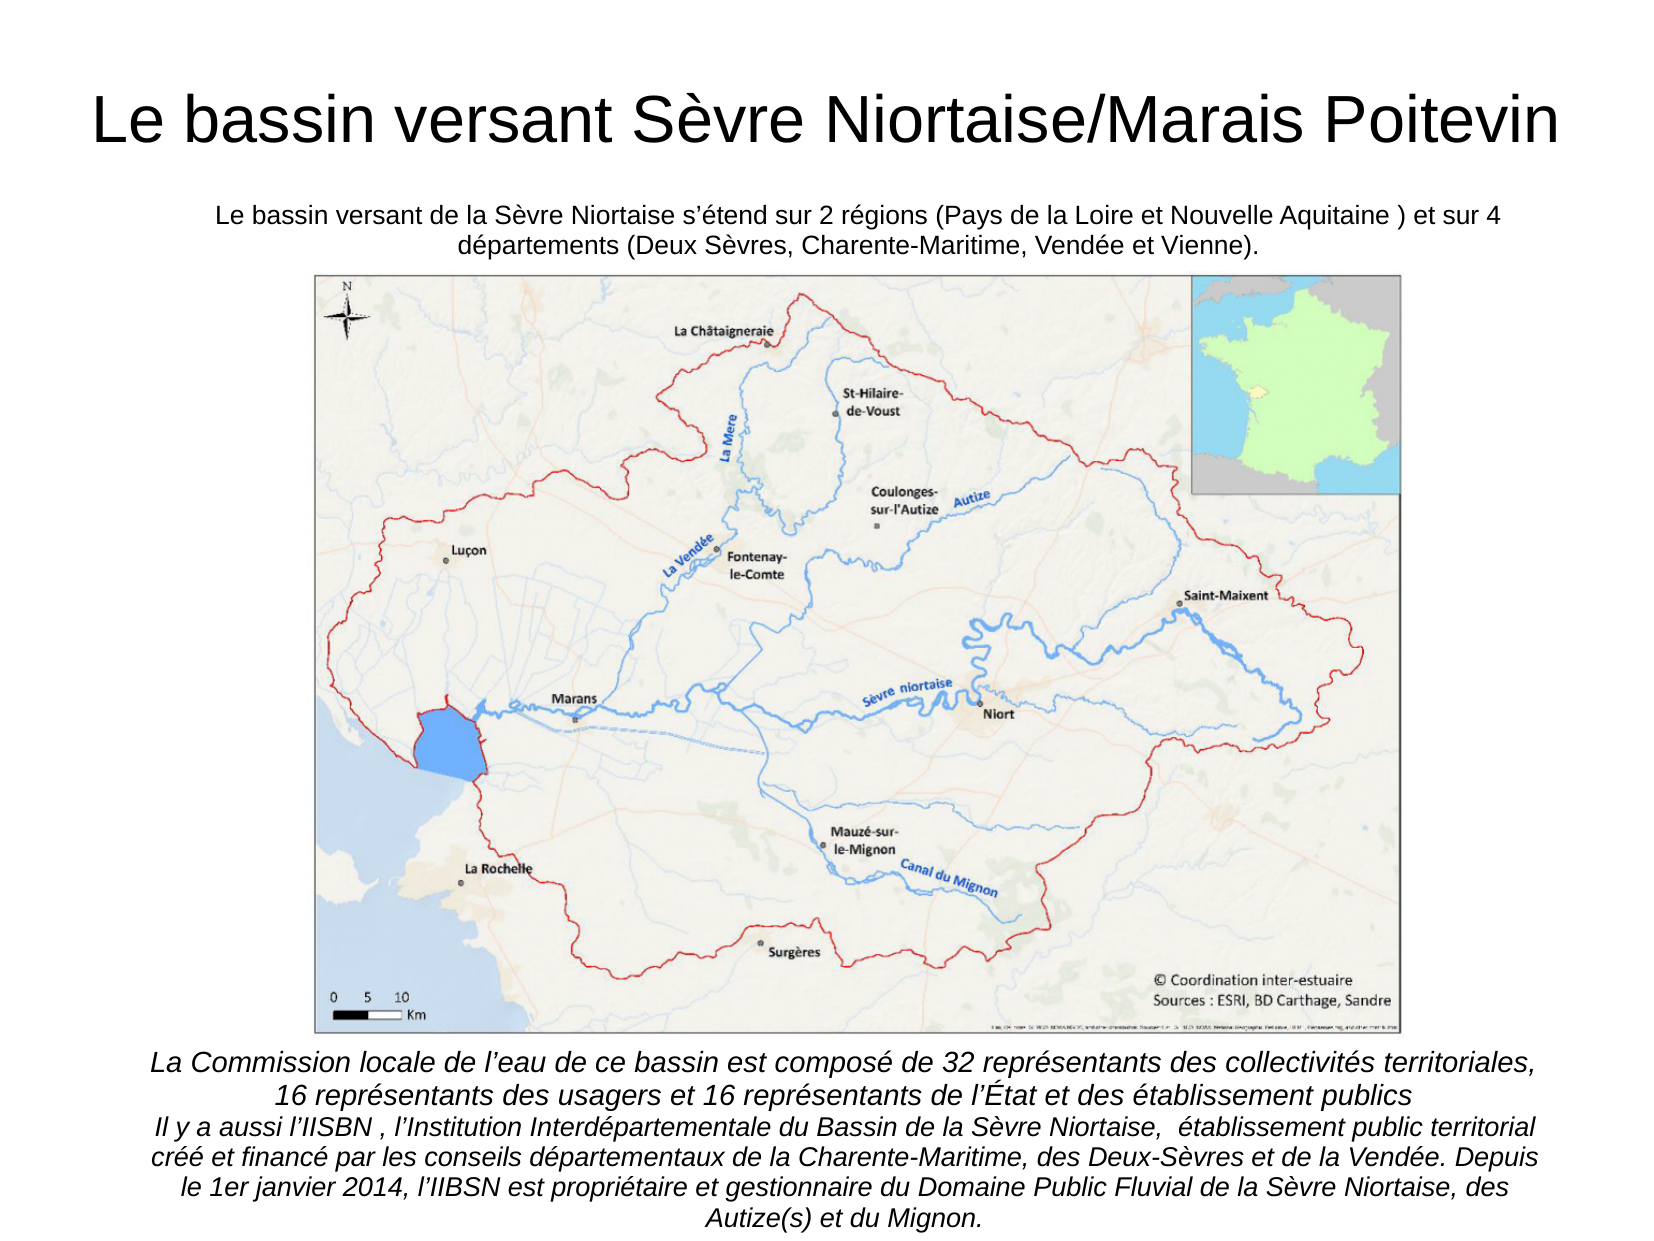

# Le bassin versant Sèvre Niortaise/Marais Poitevin
Le bassin versant de la Sèvre Niortaise s’étend sur 2 régions (Pays de la Loire et Nouvelle Aquitaine ) et sur 4 départements (Deux Sèvres, Charente-Maritime, Vendée et Vienne).
La Commission locale de l’eau de ce bassin est composé de 32 représentants des collectivités territoriales, 16 représentants des usagers et 16 représentants de l’État et des établissement publics
Il y a aussi l’IISBN , l’Institution Interdépartementale du Bassin de la Sèvre Niortaise, établissement public territorial créé et financé par les conseils départementaux de la Charente-Maritime, des Deux-Sèvres et de la Vendée. Depuis le 1er janvier 2014, l’IIBSN est propriétaire et gestionnaire du Domaine Public Fluvial de la Sèvre Niortaise, des Autize(s) et du Mignon.